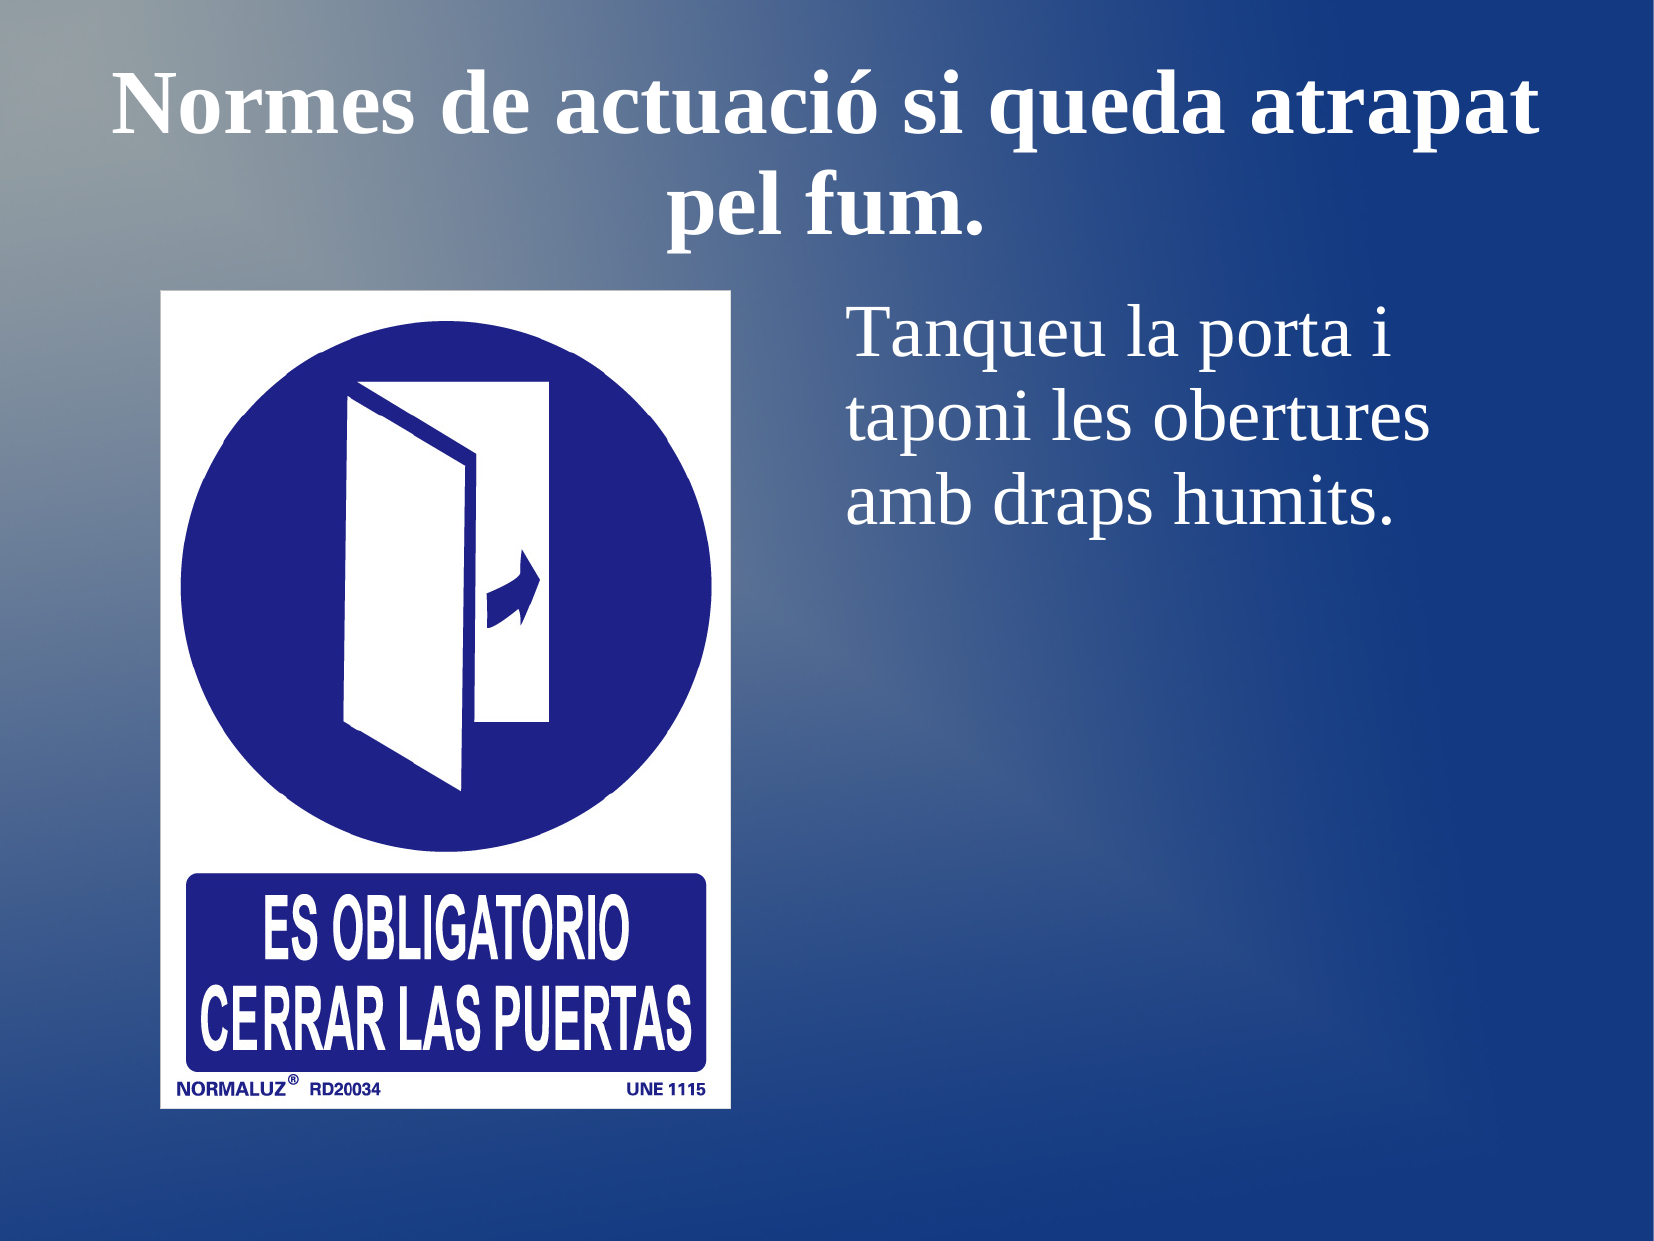

# Normes de actuació si queda atrapat pel fum.
Tanqueu la porta i taponi les obertures amb draps humits.